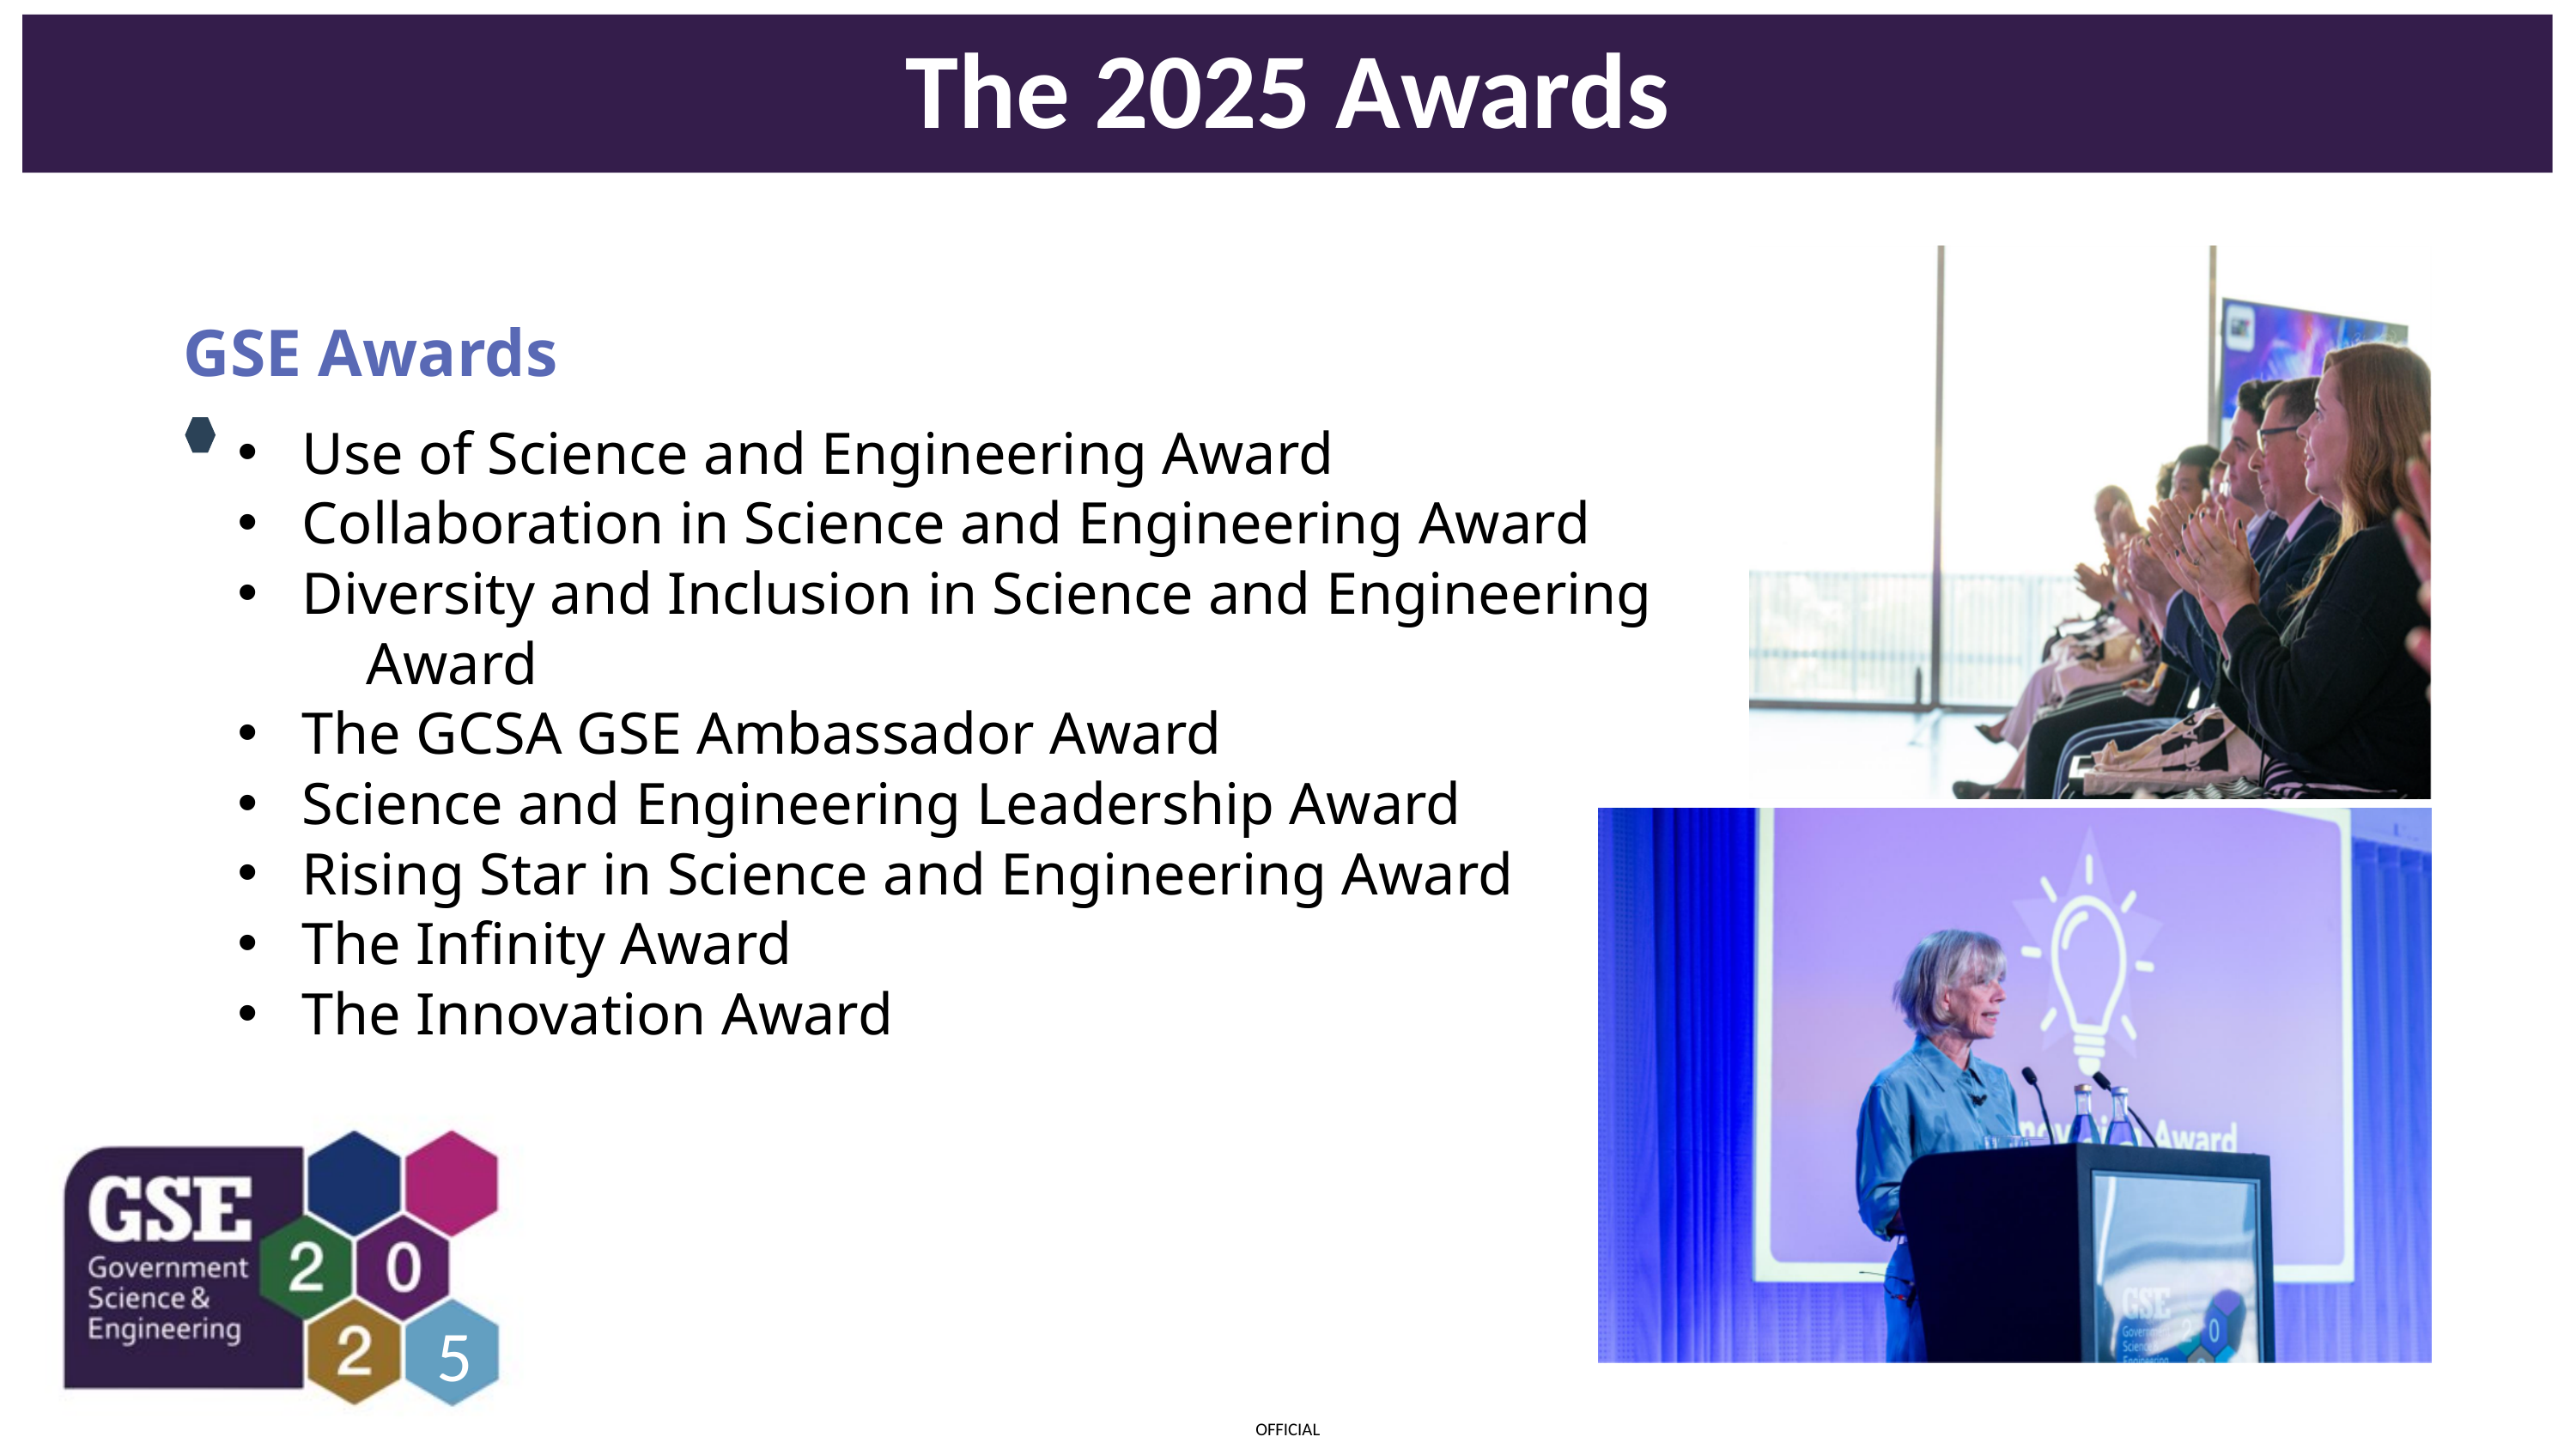

# The 2025 Awards
GSE Awards
Use of Science and Engineering Award
Collaboration in Science and Engineering Award
Diversity and Inclusion in Science and Engineering Award
The GCSA GSE Ambassador Award
Science and Engineering Leadership Award
Rising Star in Science and Engineering Award
The Infinity Award
The Innovation Award
5